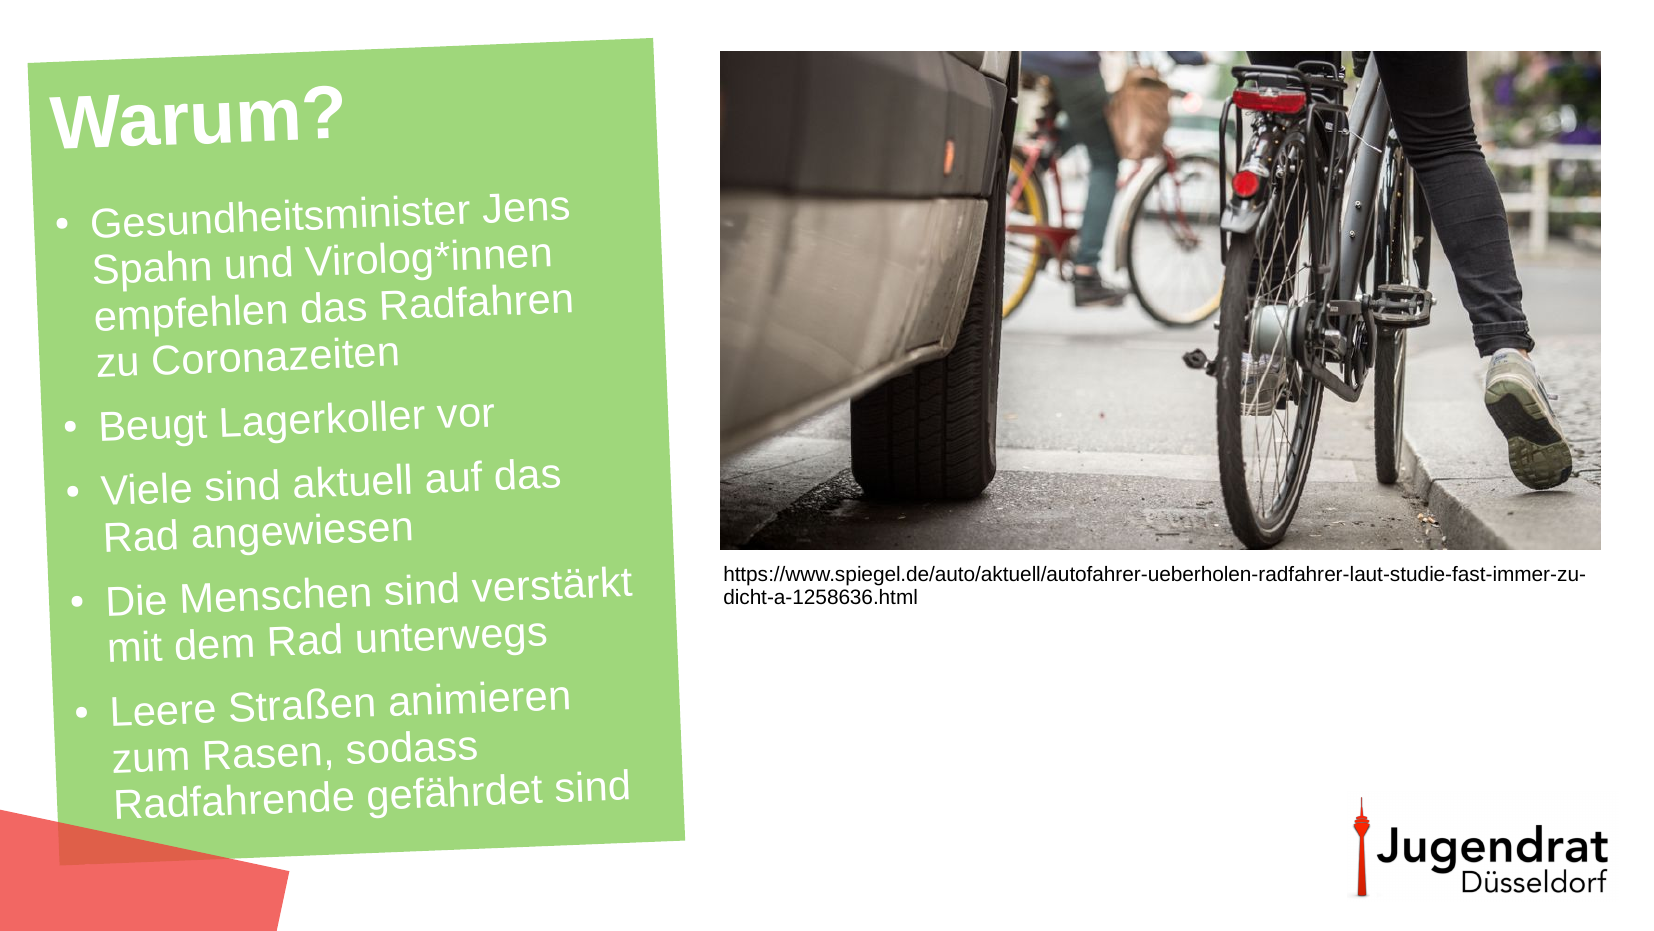

Warum?
Gesundheitsminister Jens Spahn und Virolog*innen empfehlen das Radfahren zu Coronazeiten
Beugt Lagerkoller vor
Viele sind aktuell auf das Rad angewiesen
Die Menschen sind verstärkt mit dem Rad unterwegs
Leere Straßen animieren zum Rasen, sodass Radfahrende gefährdet sind
https://www.spiegel.de/auto/aktuell/autofahrer-ueberholen-radfahrer-laut-studie-fast-immer-zu-dicht-a-1258636.html